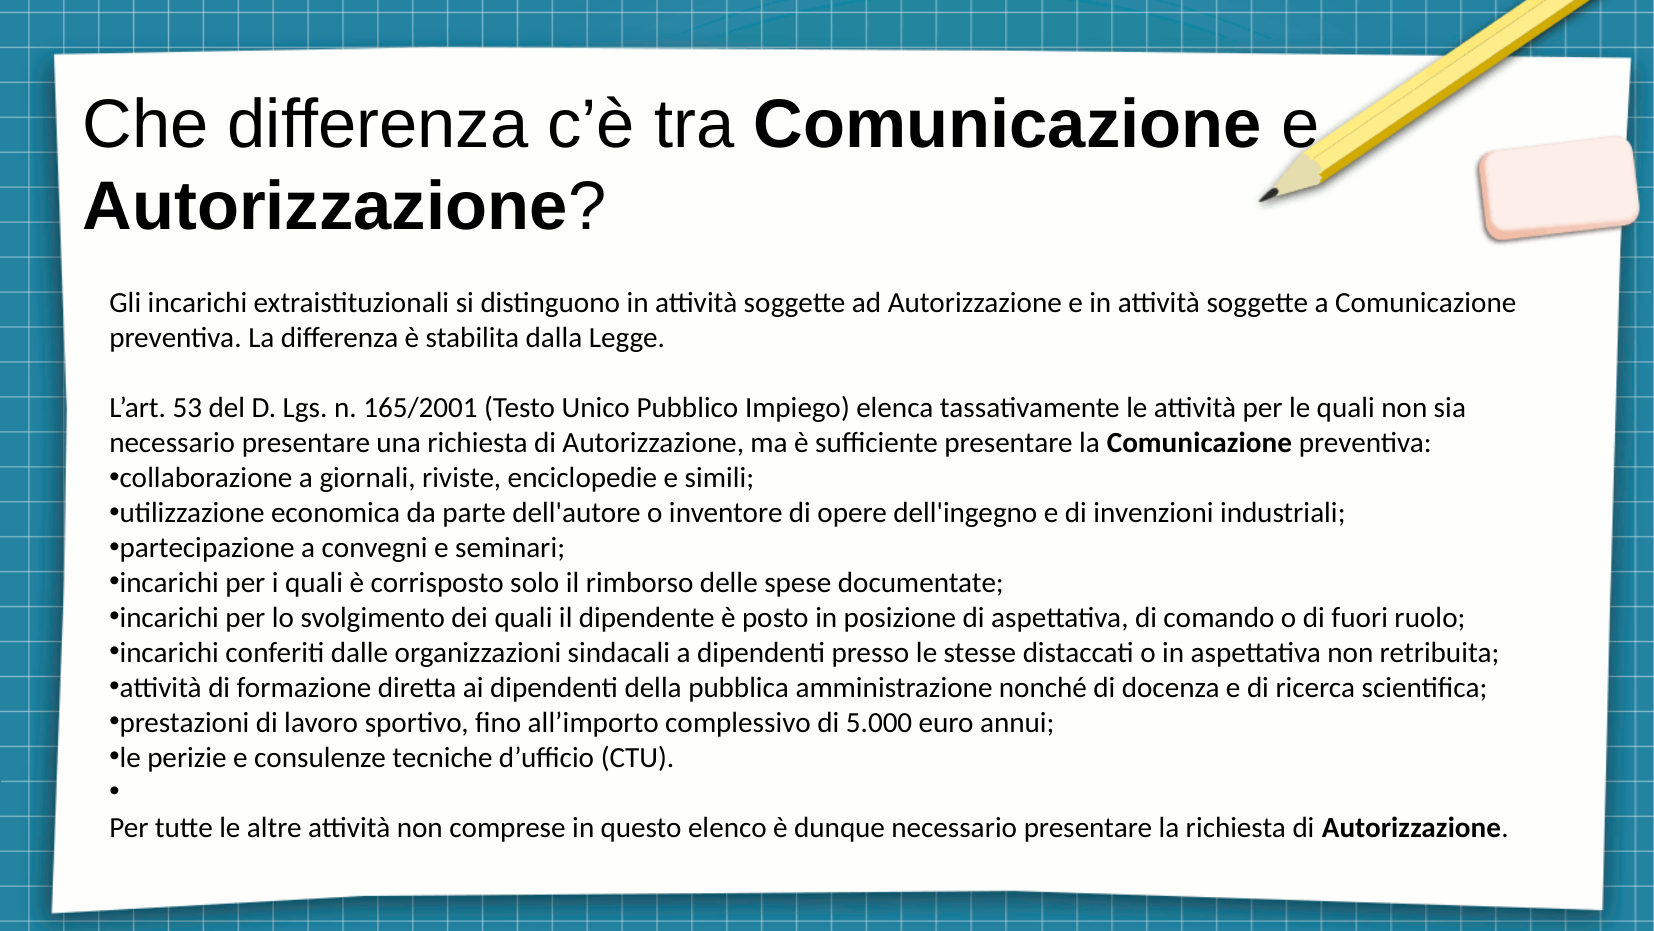

# Che differenza c’è tra Comunicazione e Autorizzazione?
Gli incarichi extraistituzionali si distinguono in attività soggette ad Autorizzazione e in attività soggette a Comunicazione preventiva. La differenza è stabilita dalla Legge.
L’art. 53 del D. Lgs. n. 165/2001 (Testo Unico Pubblico Impiego) elenca tassativamente le attività per le quali non sia necessario presentare una richiesta di Autorizzazione, ma è sufficiente presentare la Comunicazione preventiva:
collaborazione a giornali, riviste, enciclopedie e simili;
utilizzazione economica da parte dell'autore o inventore di opere dell'ingegno e di invenzioni industriali;
partecipazione a convegni e seminari;
incarichi per i quali è corrisposto solo il rimborso delle spese documentate;
incarichi per lo svolgimento dei quali il dipendente è posto in posizione di aspettativa, di comando o di fuori ruolo;
incarichi conferiti dalle organizzazioni sindacali a dipendenti presso le stesse distaccati o in aspettativa non retribuita;
attività di formazione diretta ai dipendenti della pubblica amministrazione nonché di docenza e di ricerca scientifica;
prestazioni di lavoro sportivo, fino all’importo complessivo di 5.000 euro annui;
le perizie e consulenze tecniche d’ufficio (CTU).
Per tutte le altre attività non comprese in questo elenco è dunque necessario presentare la richiesta di Autorizzazione.